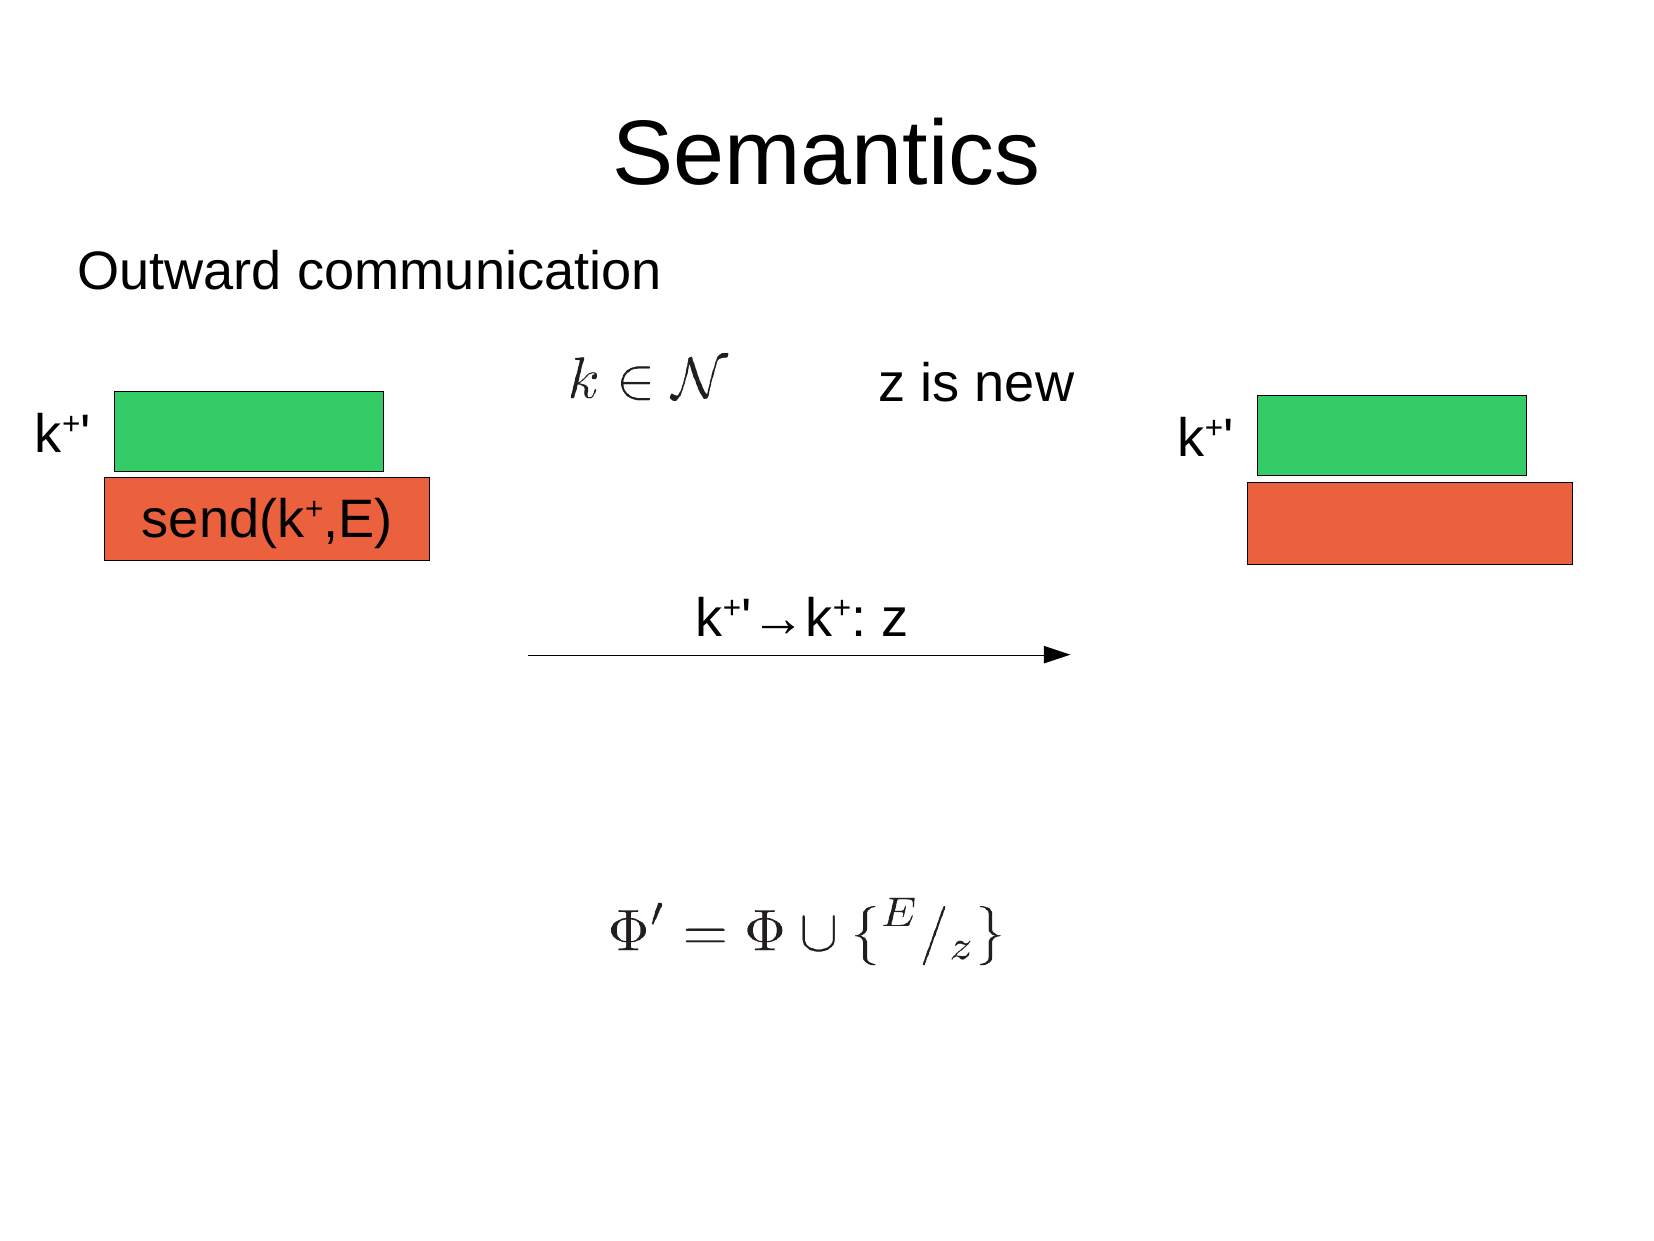

# Semantics
Outward communication
z is new
k+'
k+'
send(k+,E)
k+'→k+: z